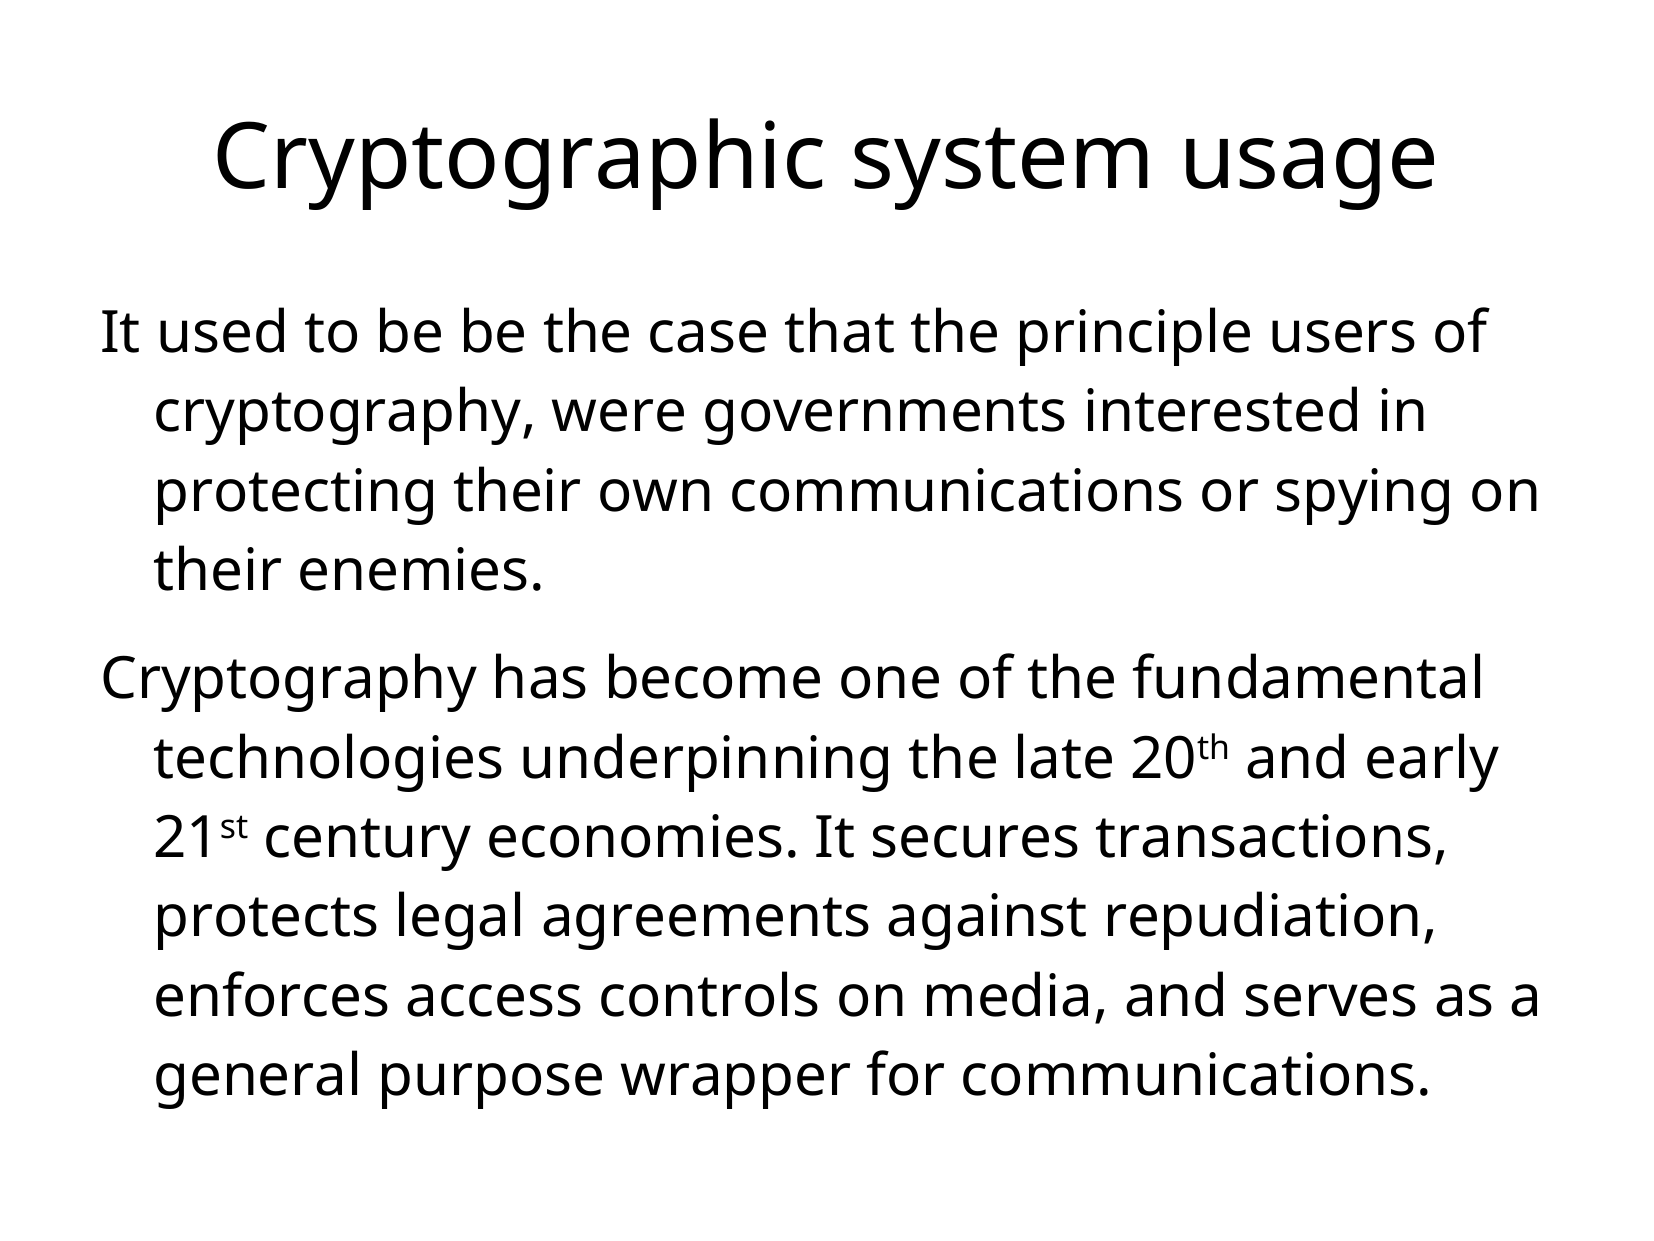

# Cryptographic system usage
It used to be be the case that the principle users of cryptography, were governments interested in protecting their own communications or spying on their enemies.
Cryptography has become one of the fundamental technologies underpinning the late 20th and early 21st century economies. It secures transactions, protects legal agreements against repudiation, enforces access controls on media, and serves as a general purpose wrapper for communications.